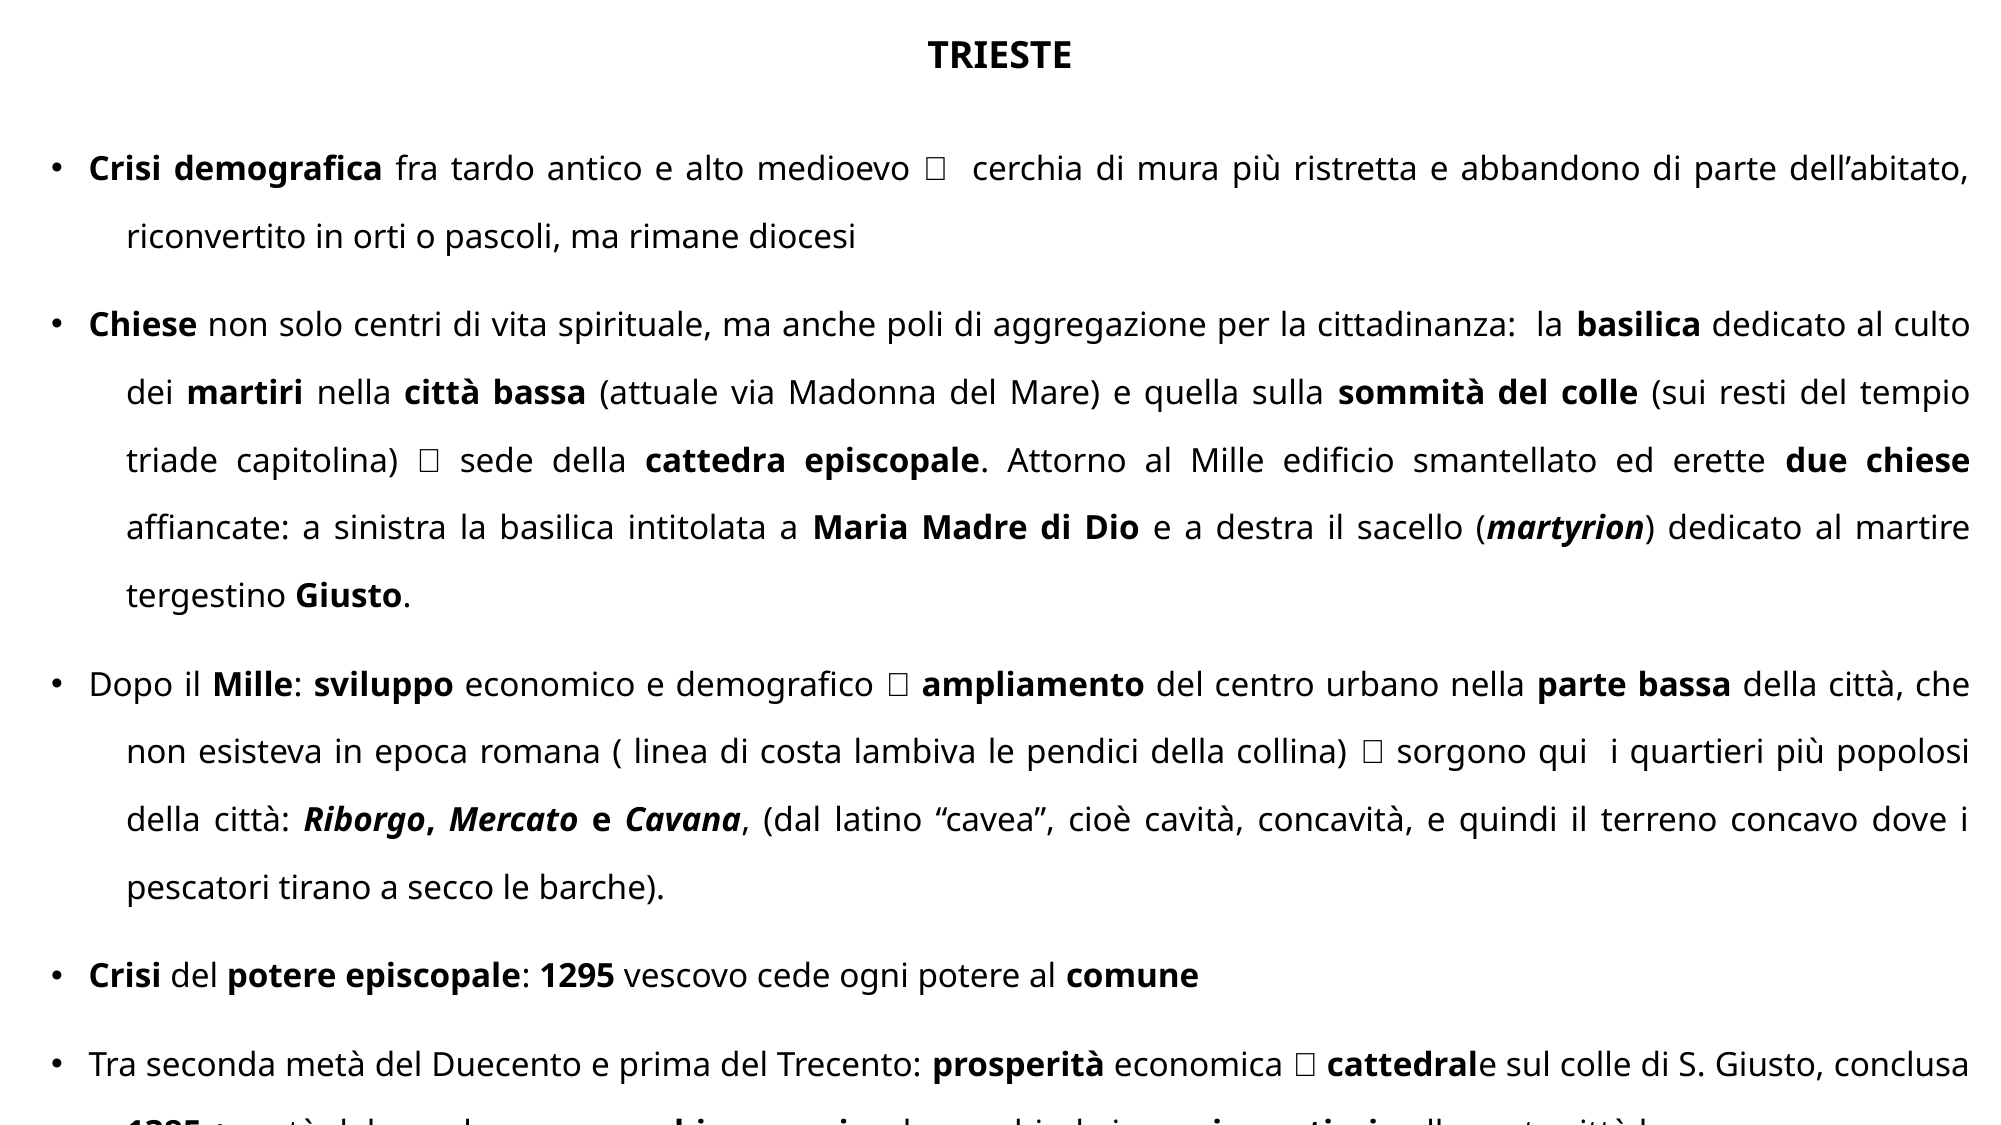

# TRIESTE
Crisi demografica fra tardo antico e alto medioevo  cerchia di mura più ristretta e abbandono di parte dell’abitato, riconvertito in orti o pascoli, ma rimane diocesi
Chiese non solo centri di vita spirituale, ma anche poli di aggregazione per la cittadinanza: la basilica dedicato al culto dei martiri nella città bassa (attuale via Madonna del Mare) e quella sulla sommità del colle (sui resti del tempio triade capitolina)  sede della cattedra episcopale. Attorno al Mille edificio smantellato ed erette due chiese affiancate: a sinistra la basilica intitolata a Maria Madre di Dio e a destra il sacello (martyrion) dedicato al martire tergestino Giusto.
Dopo il Mille: sviluppo economico e demografico  ampliamento del centro urbano nella parte bassa della città, che non esisteva in epoca romana ( linea di costa lambiva le pendici della collina)  sorgono qui i quartieri più popolosi della città: Riborgo, Mercato e Cavana, (dal latino “cavea”, cioè cavità, concavità, e quindi il terreno concavo dove i pescatori tirano a secco le barche).
Crisi del potere episcopale: 1295 vescovo cede ogni potere al comune
Tra seconda metà del Duecento e prima del Trecento: prosperità economica  cattedrale sul colle di S. Giusto, conclusa 1385 + metà del secolo nuova cerchia muraria, che racchiude i nuovi quartieri nella parte città bassa.